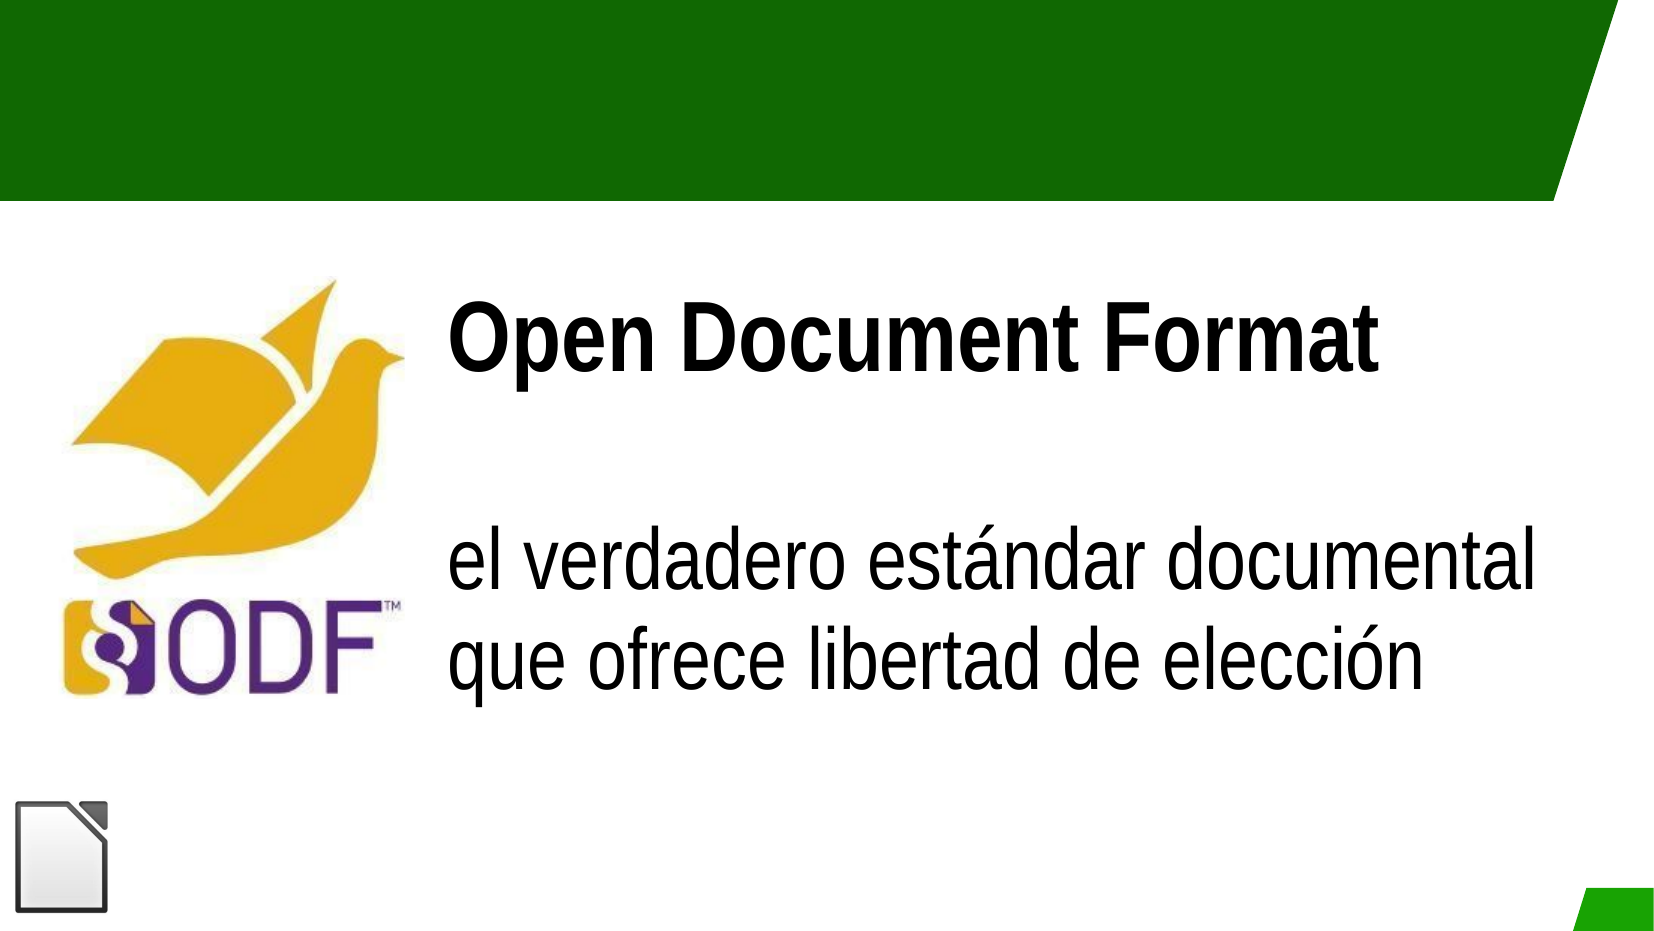

# Open Document Format
el verdadero estándar documental
que ofrece libertad de elección